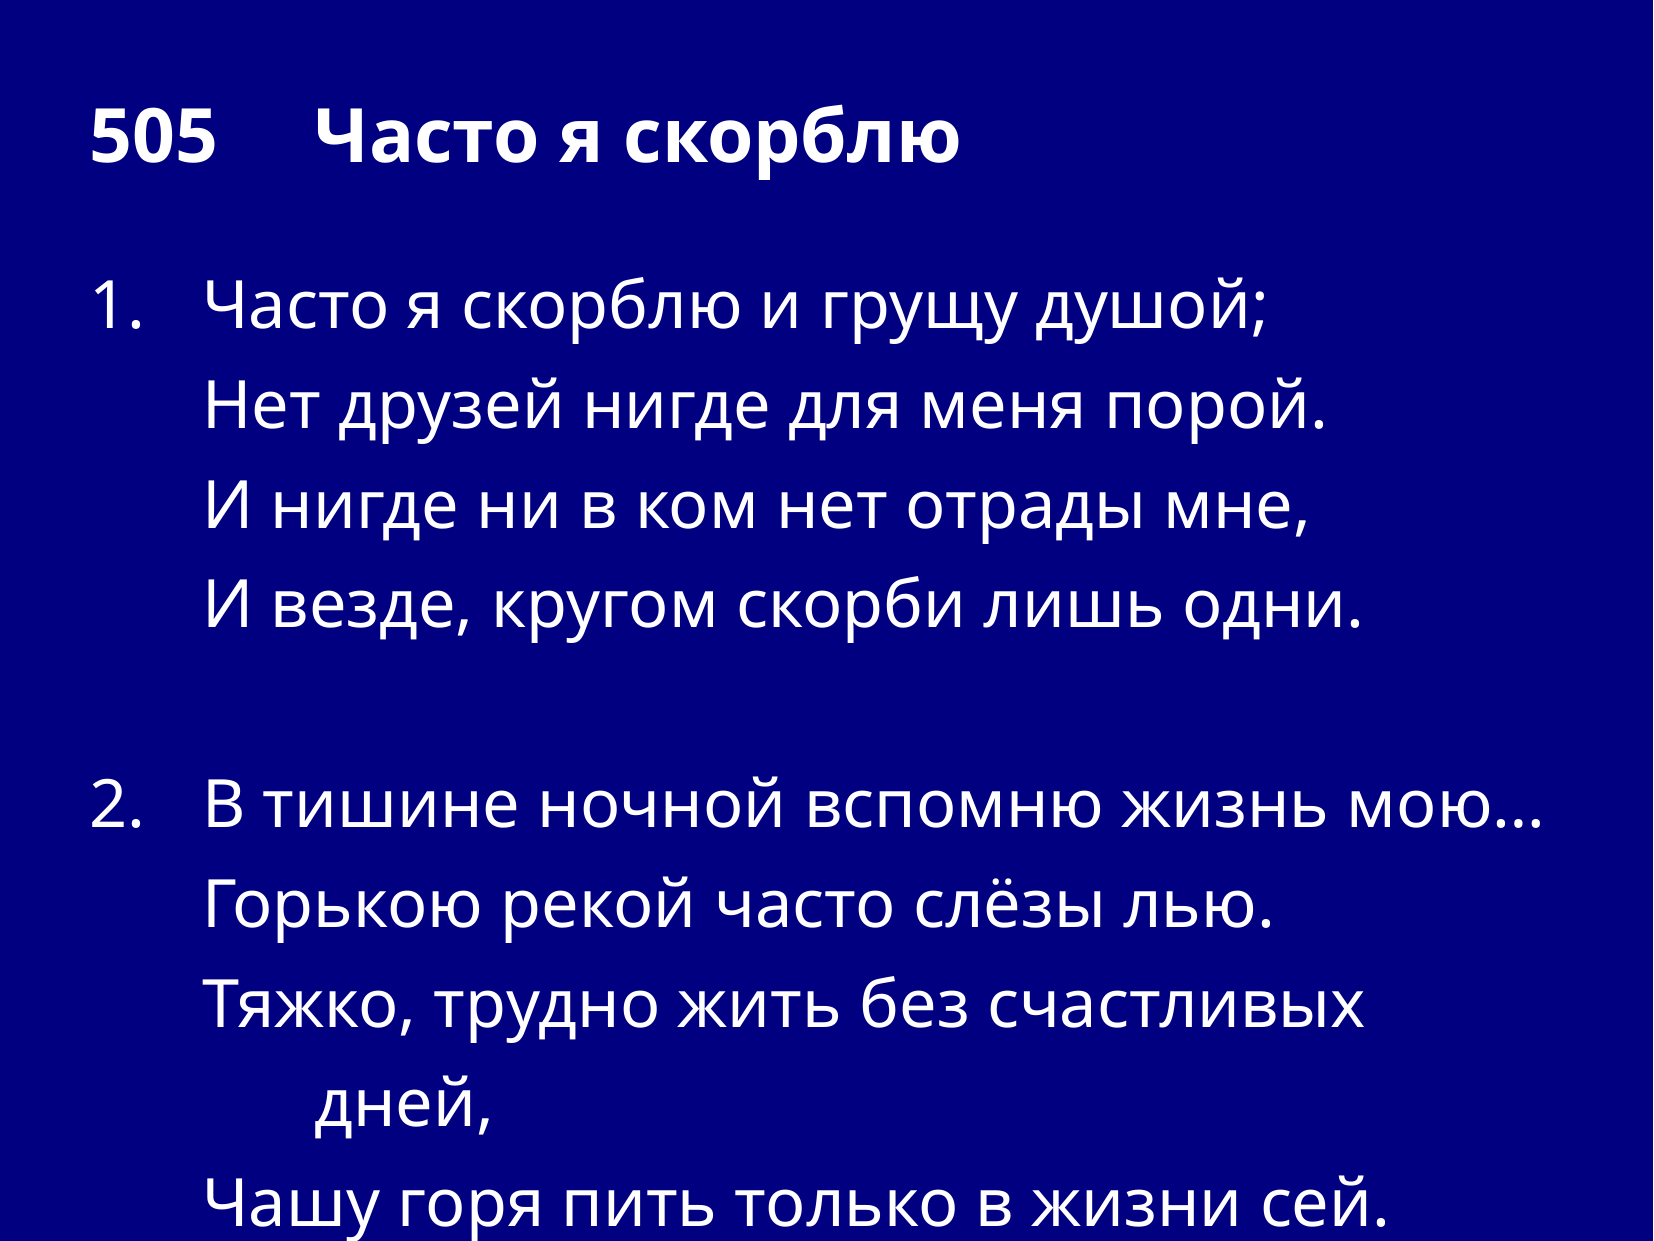

505	Часто я скорблю
1.	Часто я скорблю и грущу душой;
	Нет друзей нигде для меня порой.
	И нигде ни в ком нет отрады мне,
	И везде, кругом скорби лишь одни.
2.	В тишине ночной вспомню жизнь мою…
	Горькою рекой часто слёзы лью.
	Тяжко, трудно жить без счастливых
		дней,
	Чашу горя пить только в жизни сей.